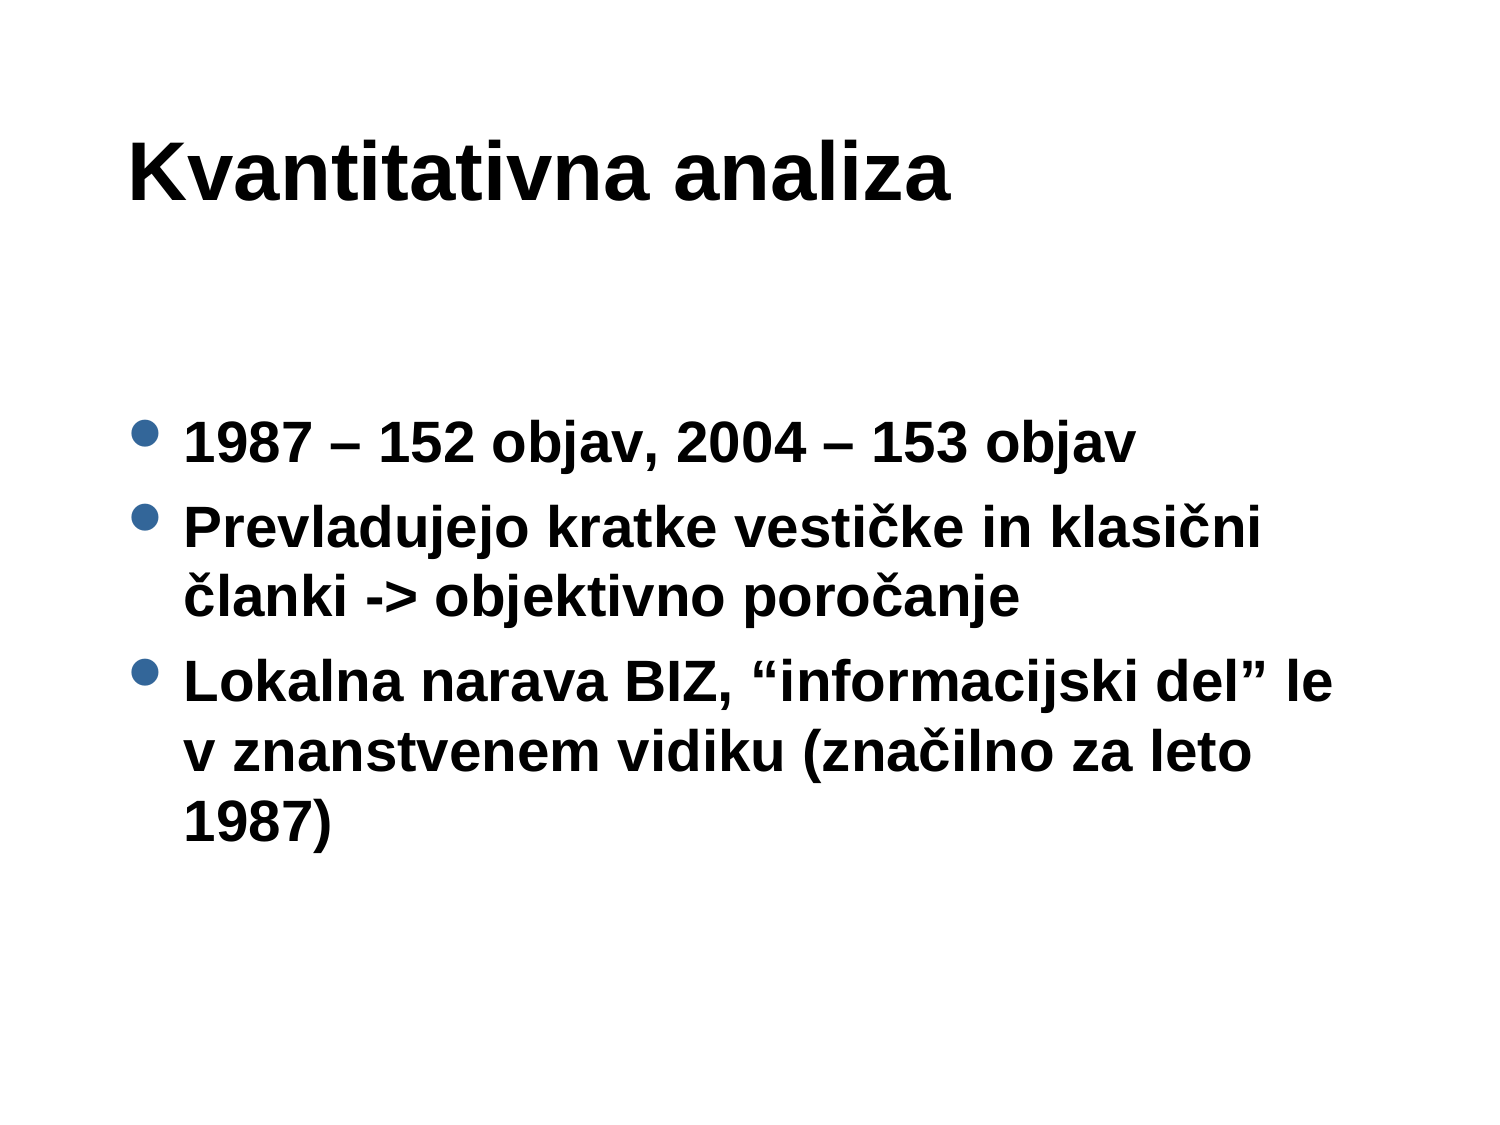

# Kvantitativna analiza
1987 – 152 objav, 2004 – 153 objav
Prevladujejo kratke vestičke in klasični članki -> objektivno poročanje
Lokalna narava BIZ, “informacijski del” le v znanstvenem vidiku (značilno za leto 1987)
Primoz Juznic, BINK, FF, Univerza v Ljubljani